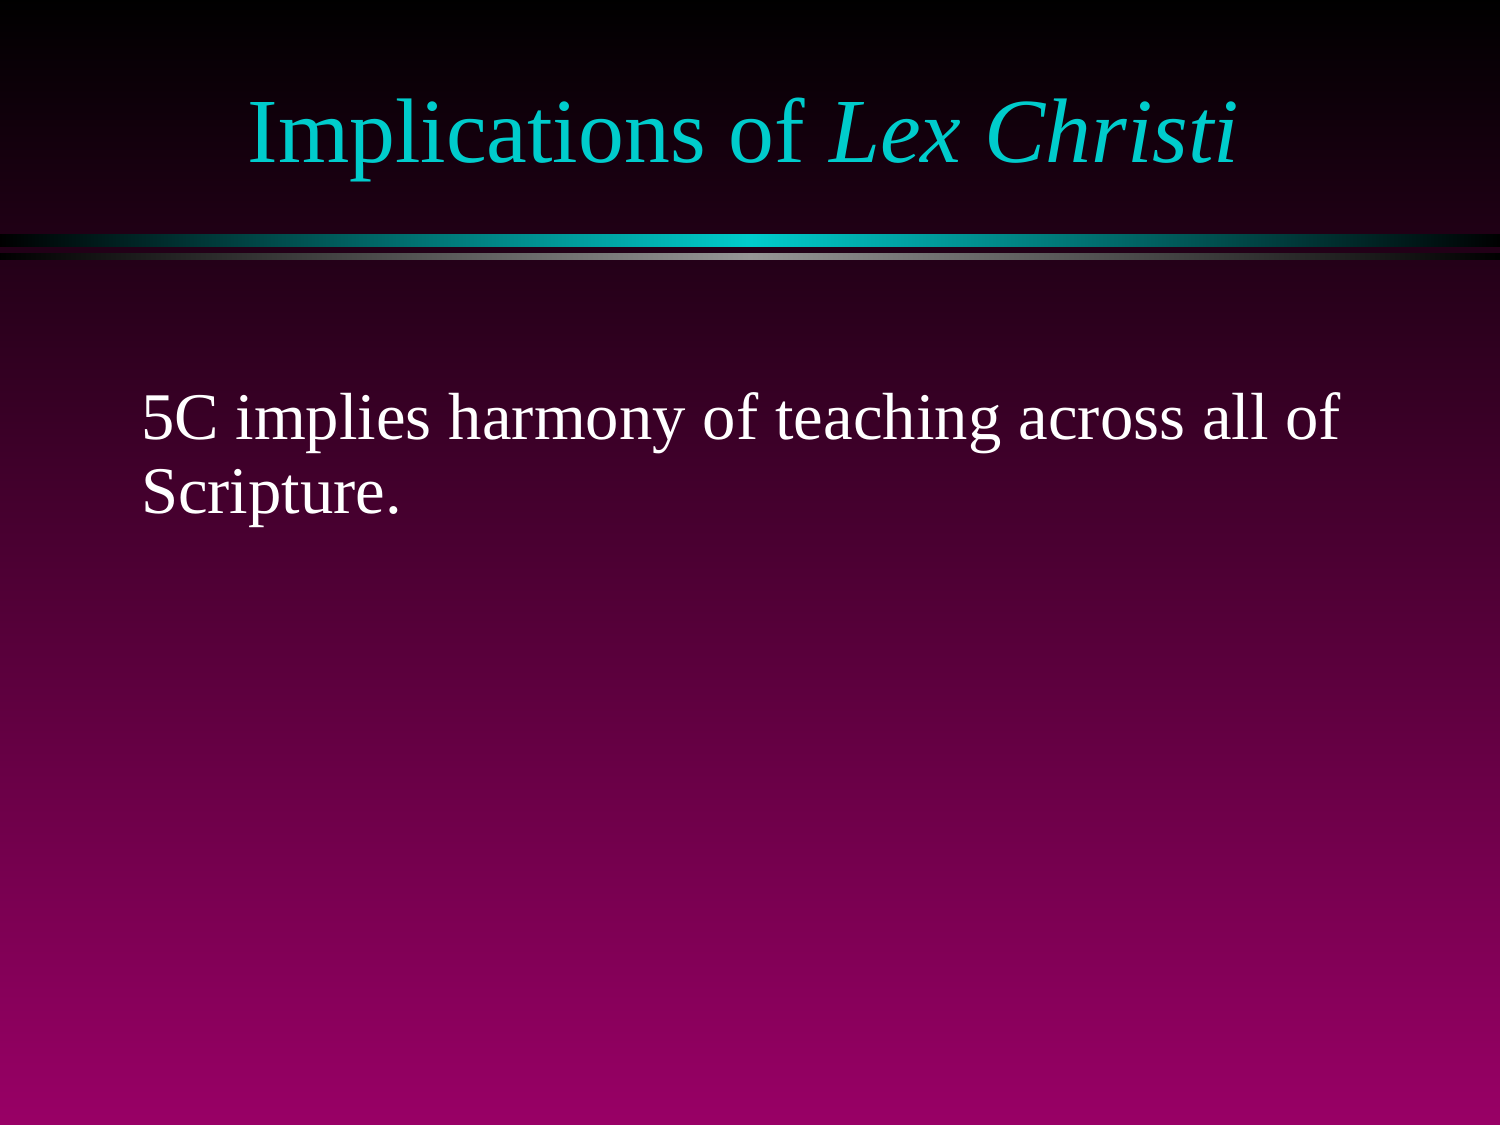

# Implications of Lex Christi
5C implies harmony of teaching across all of Scripture.